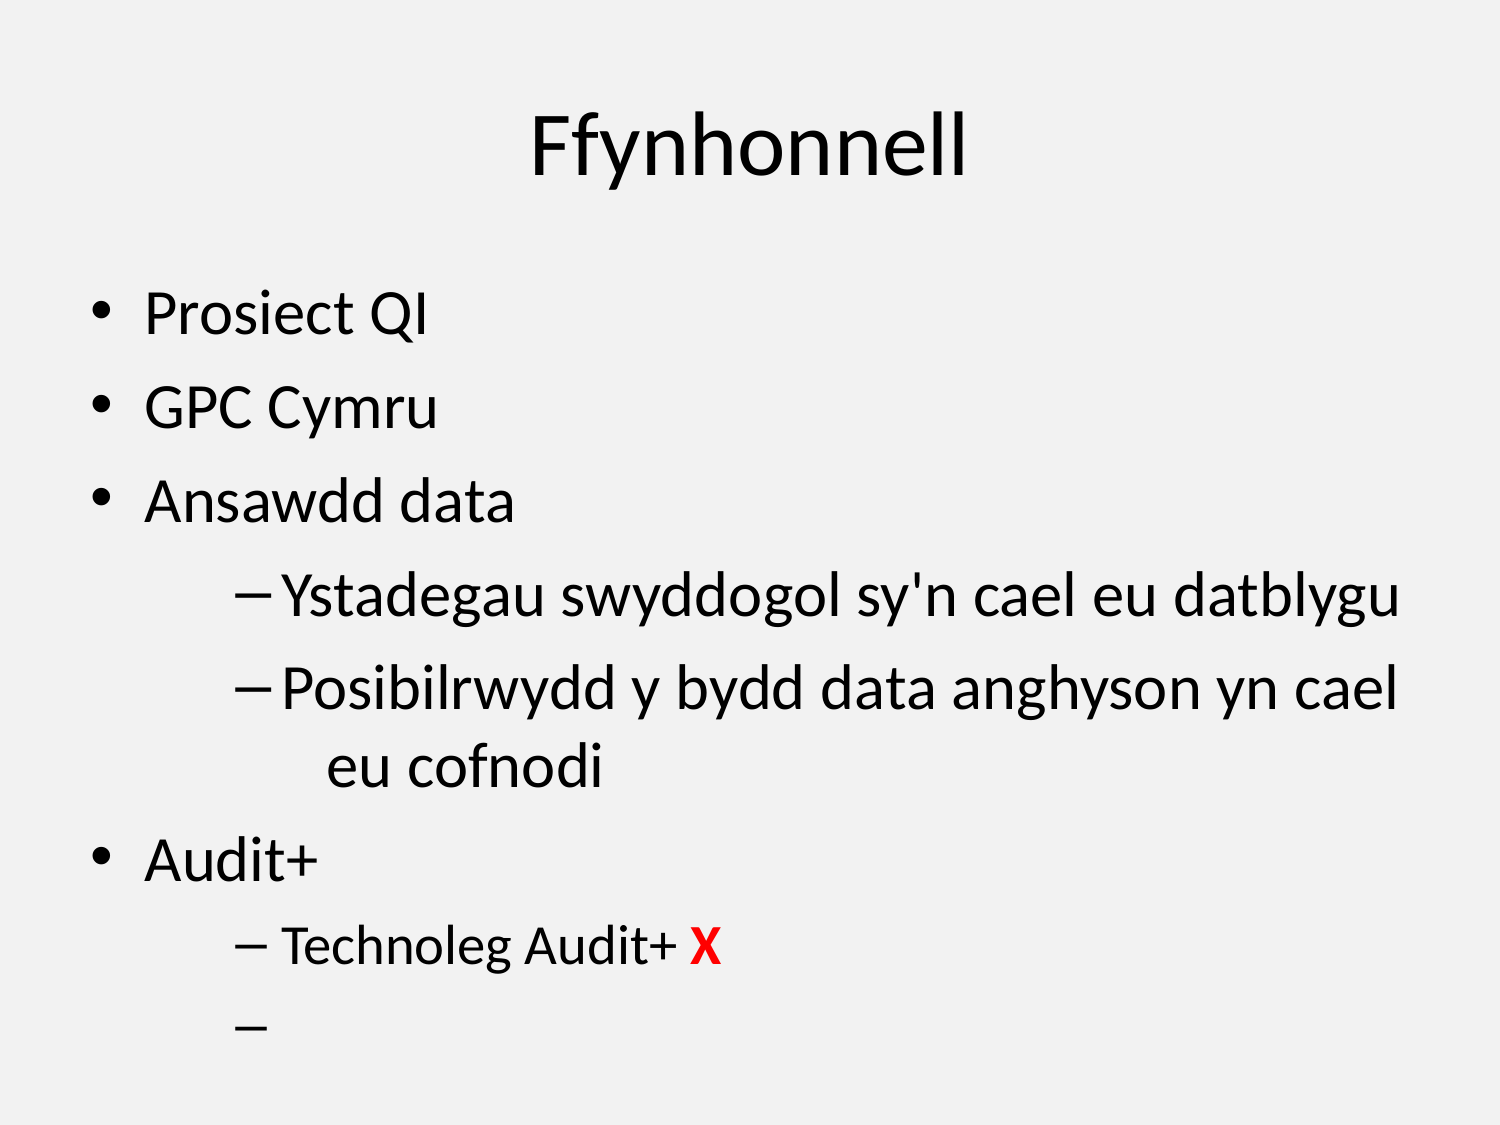

Ffynhonnell
# Prosiect QI
GPC Cymru
Ansawdd data
Ystadegau swyddogol sy'n cael eu datblygu
Posibilrwydd y bydd data anghyson yn cael eu cofnodi
Audit+
Technoleg Audit+ X